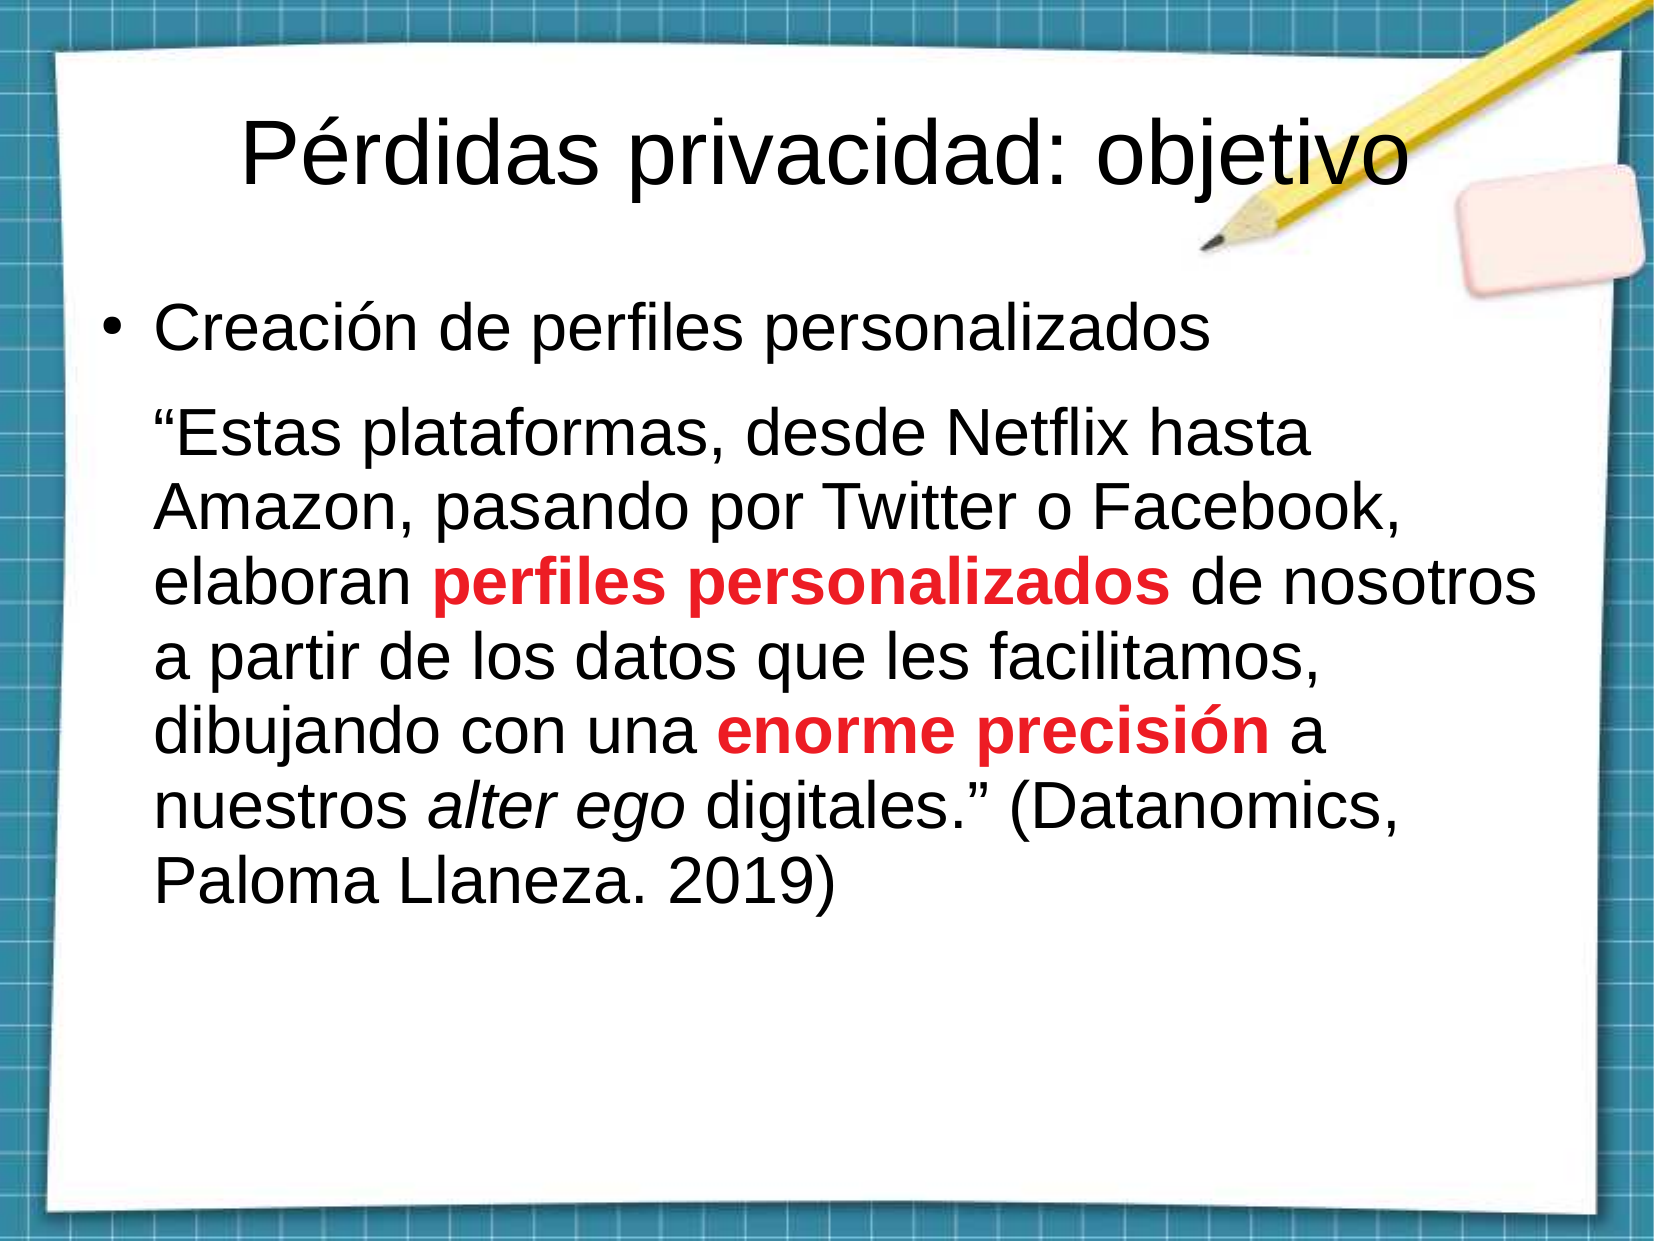

# Pérdidas privacidad: objetivo
Creación de perfiles personalizados
“Estas plataformas, desde Netflix hasta Amazon, pasando por Twitter o Facebook, elaboran perfiles personalizados de nosotros a partir de los datos que les facilitamos, dibujando con una enorme precisión a nuestros alter ego digitales.” (Datanomics, Paloma Llaneza. 2019)